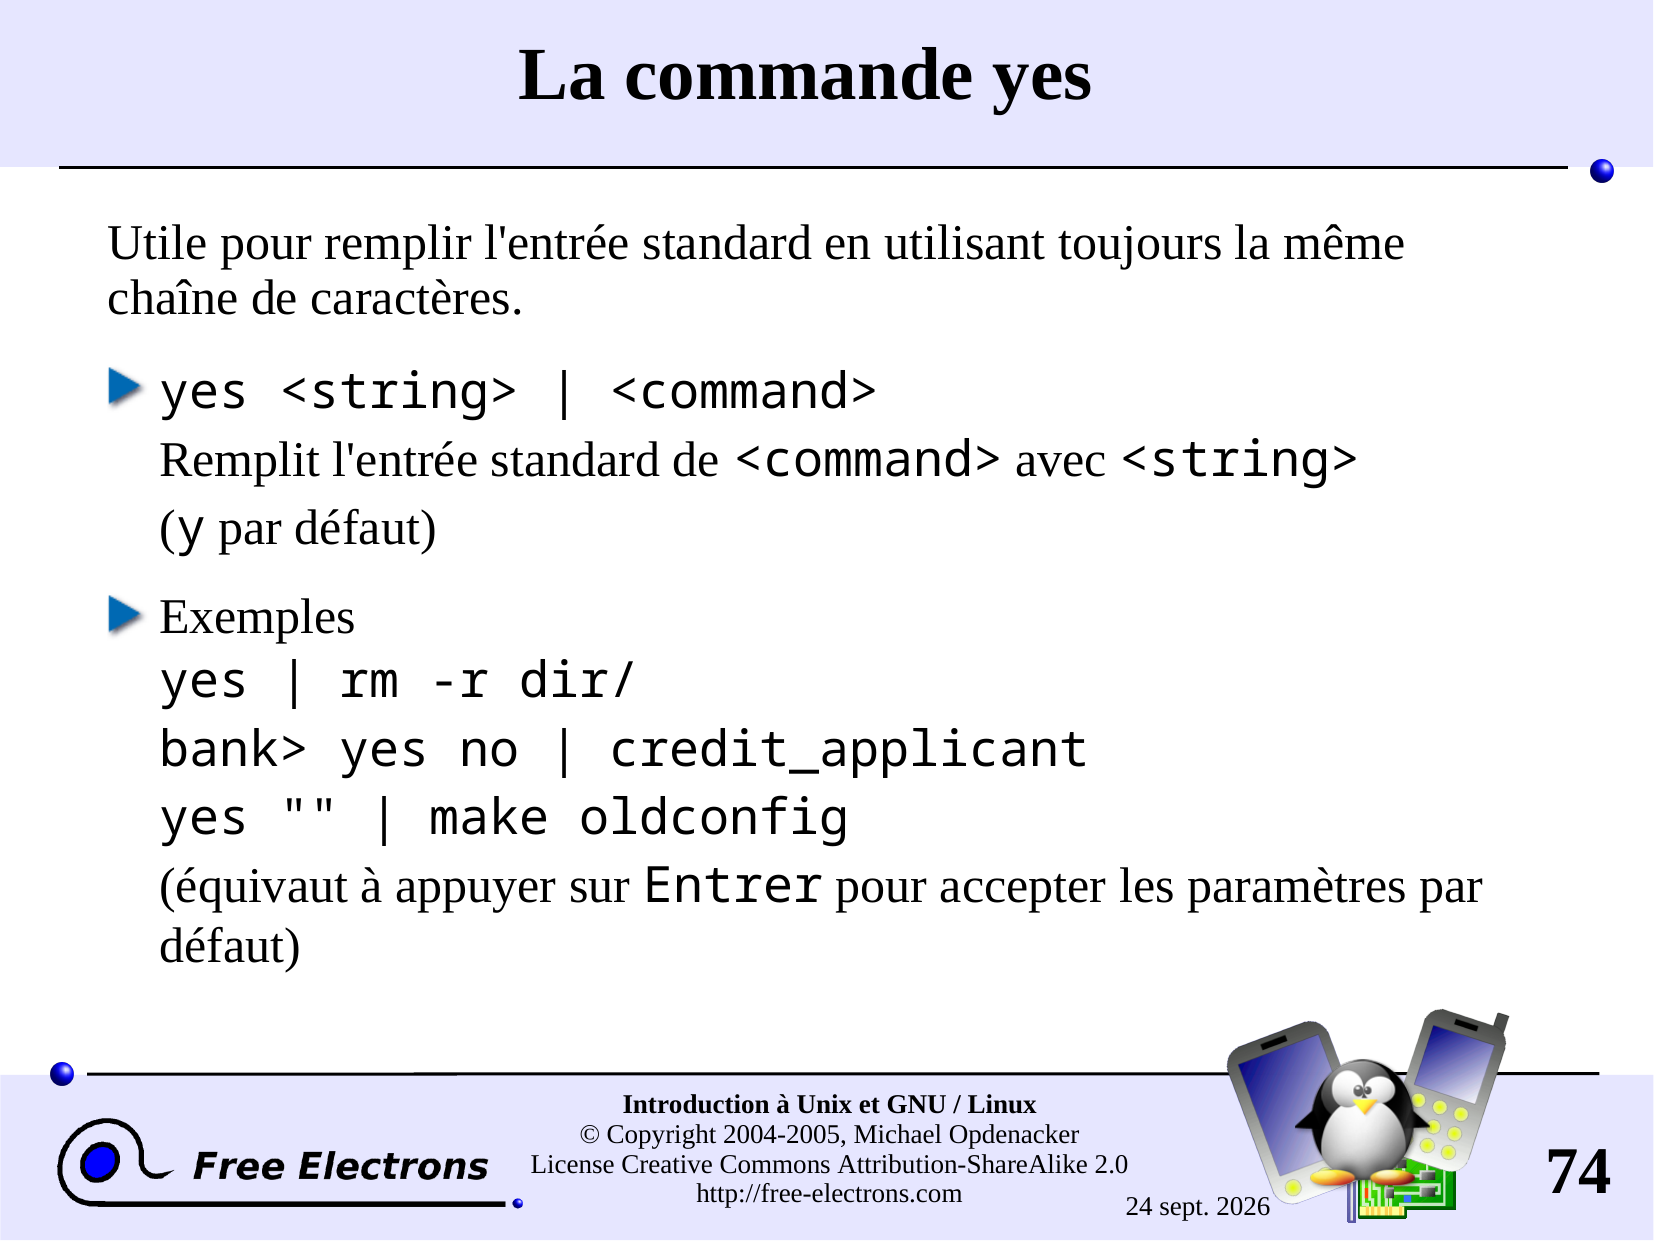

# La commande yes
Utile pour remplir l'entrée standard en utilisant toujours la même chaîne de caractères.
yes <string> | <command>
Remplit l'entrée standard de <command> avec <string>
(y par défaut)
Exemples
yes | rm -r dir/
bank> yes no | credit_applicant
yes "" | make oldconfig
(équivaut à appuyer sur Entrer pour accepter les paramètres par défaut)